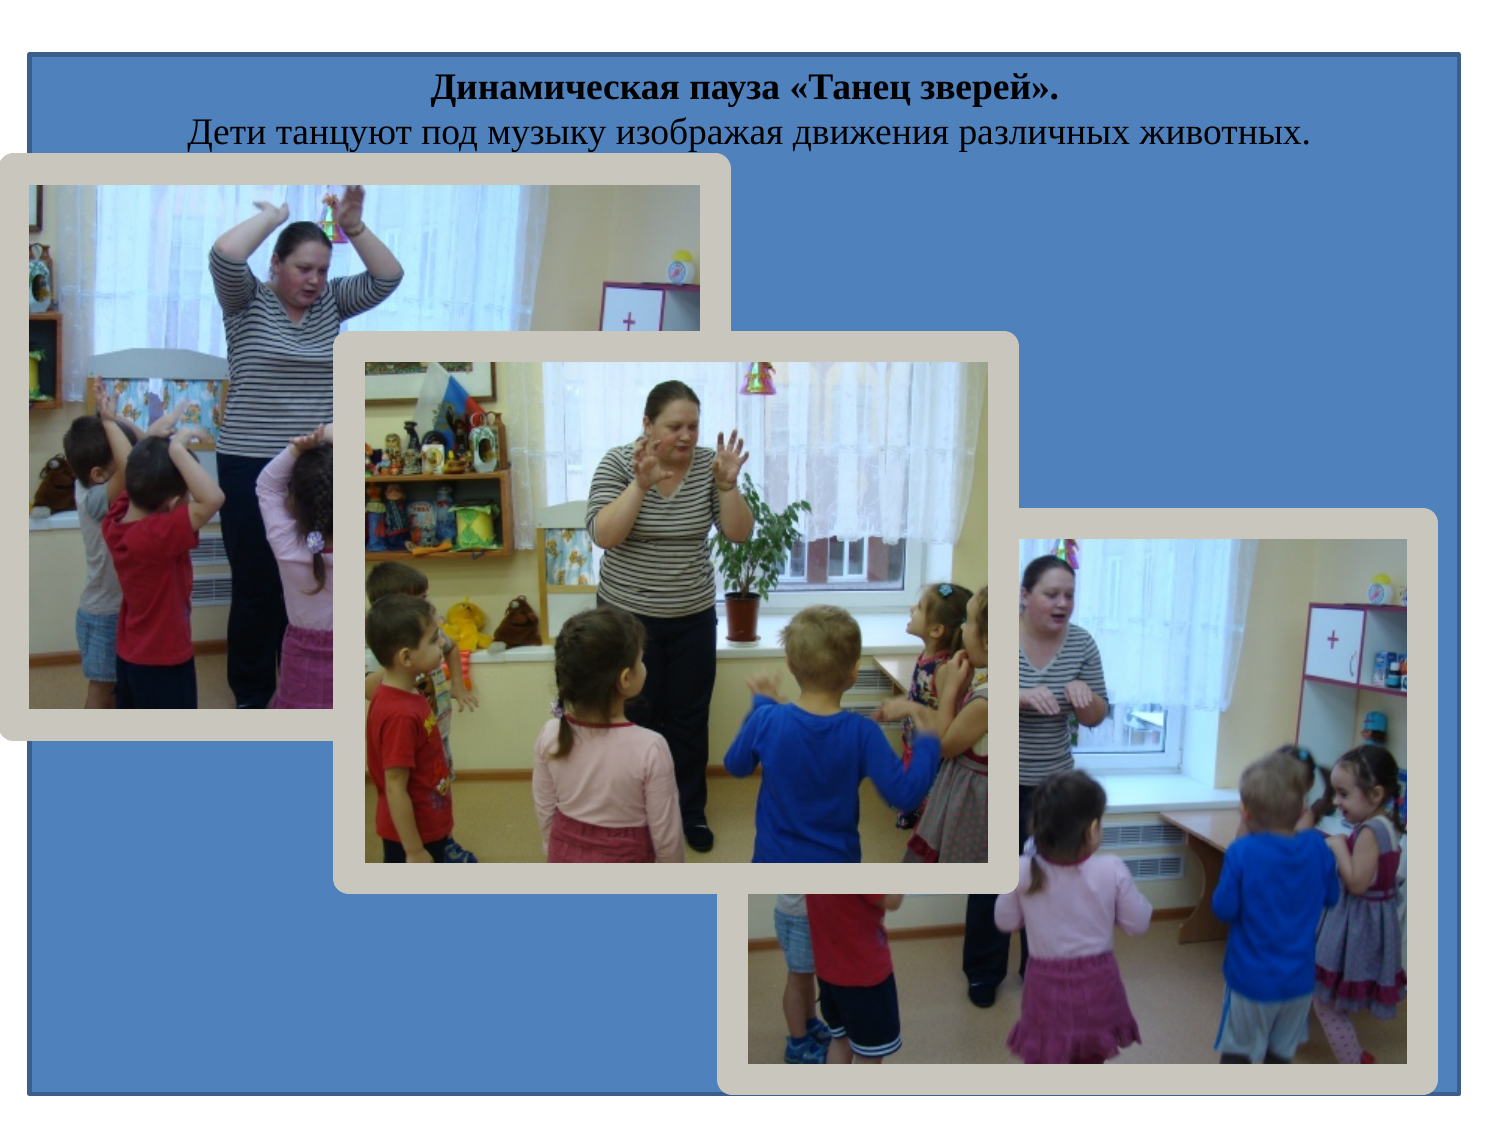

Динамическая пауза «Танец зверей».
Дети танцуют под музыку изображая движения различных животных.